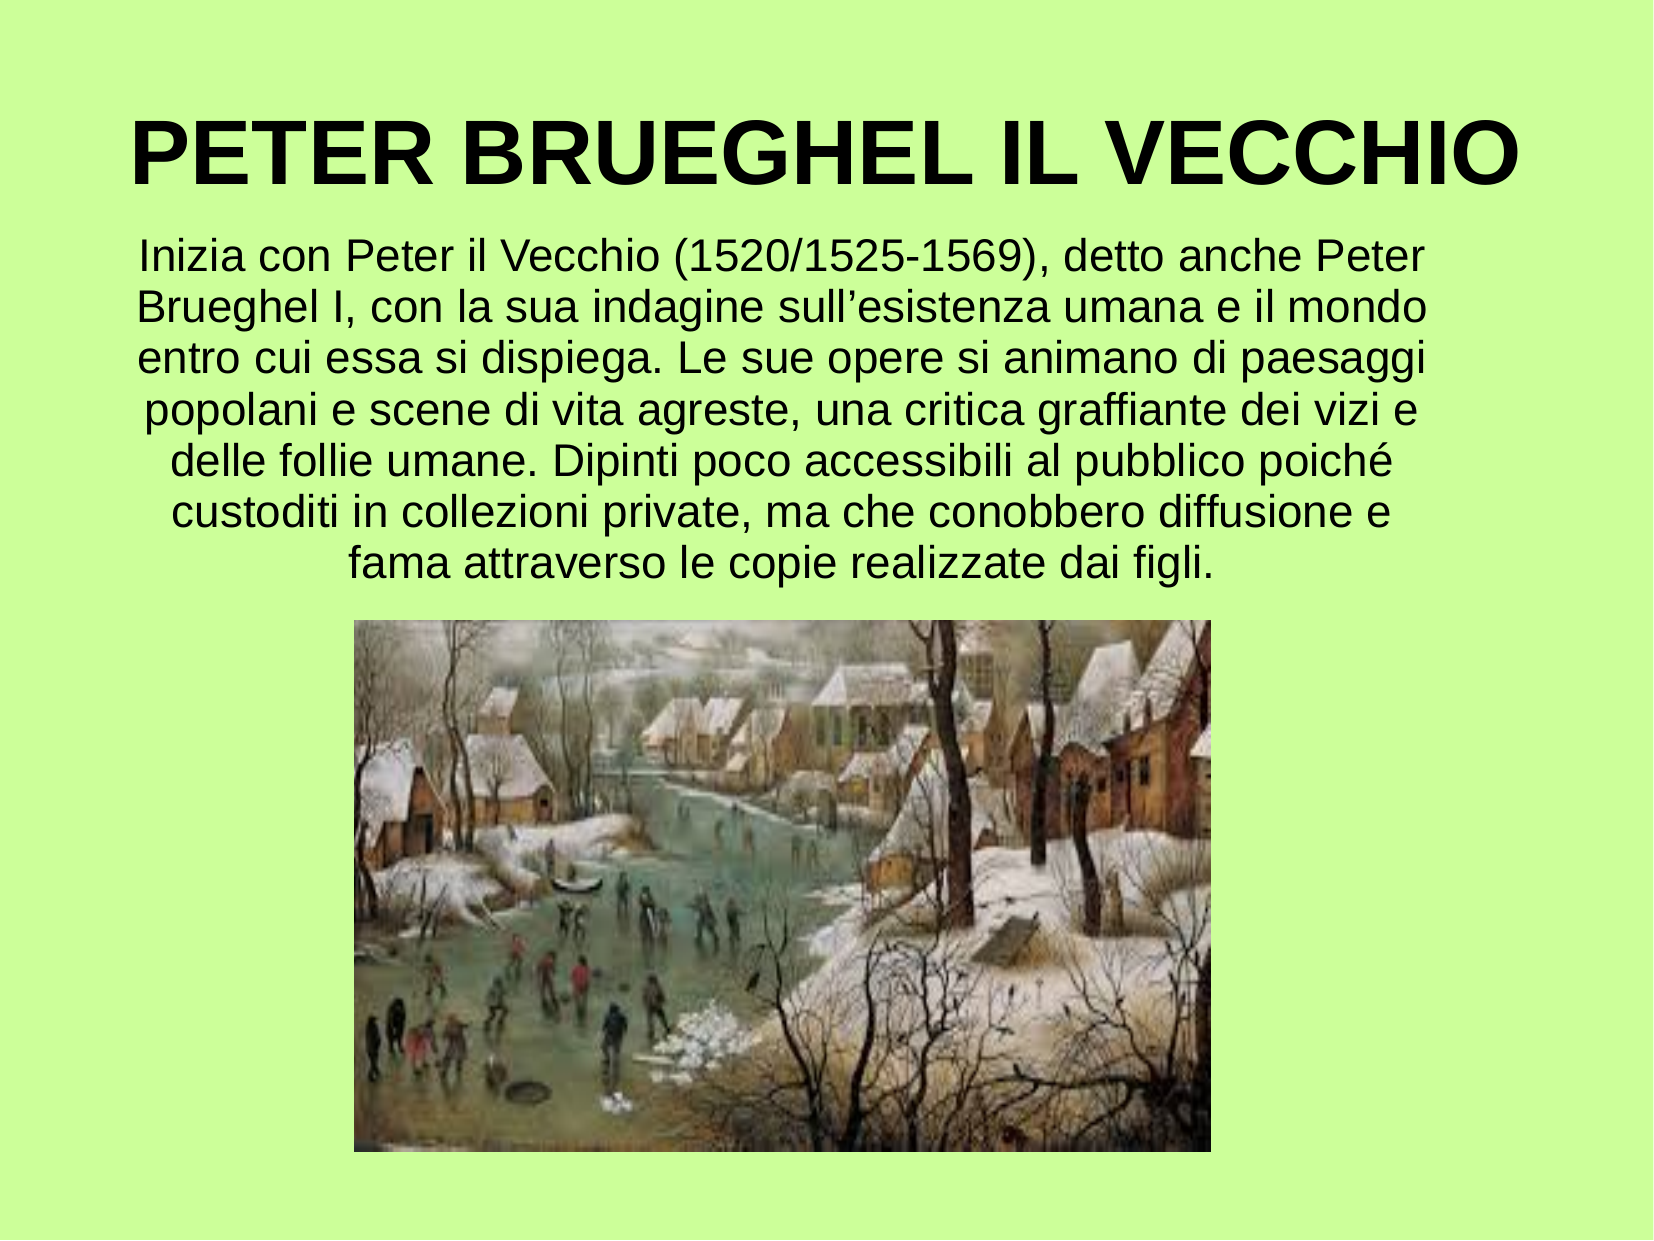

# PETER BRUEGHEL IL VECCHIO
Inizia con Peter il Vecchio (1520/1525-1569), detto anche Peter
Brueghel I, con la sua indagine sull’esistenza umana e il mondo
entro cui essa si dispiega. Le sue opere si animano di paesaggi
popolani e scene di vita agreste, una critica graffiante dei vizi e
delle follie umane. Dipinti poco accessibili al pubblico poiché
custoditi in collezioni private, ma che conobbero diffusione e
fama attraverso le copie realizzate dai figli.